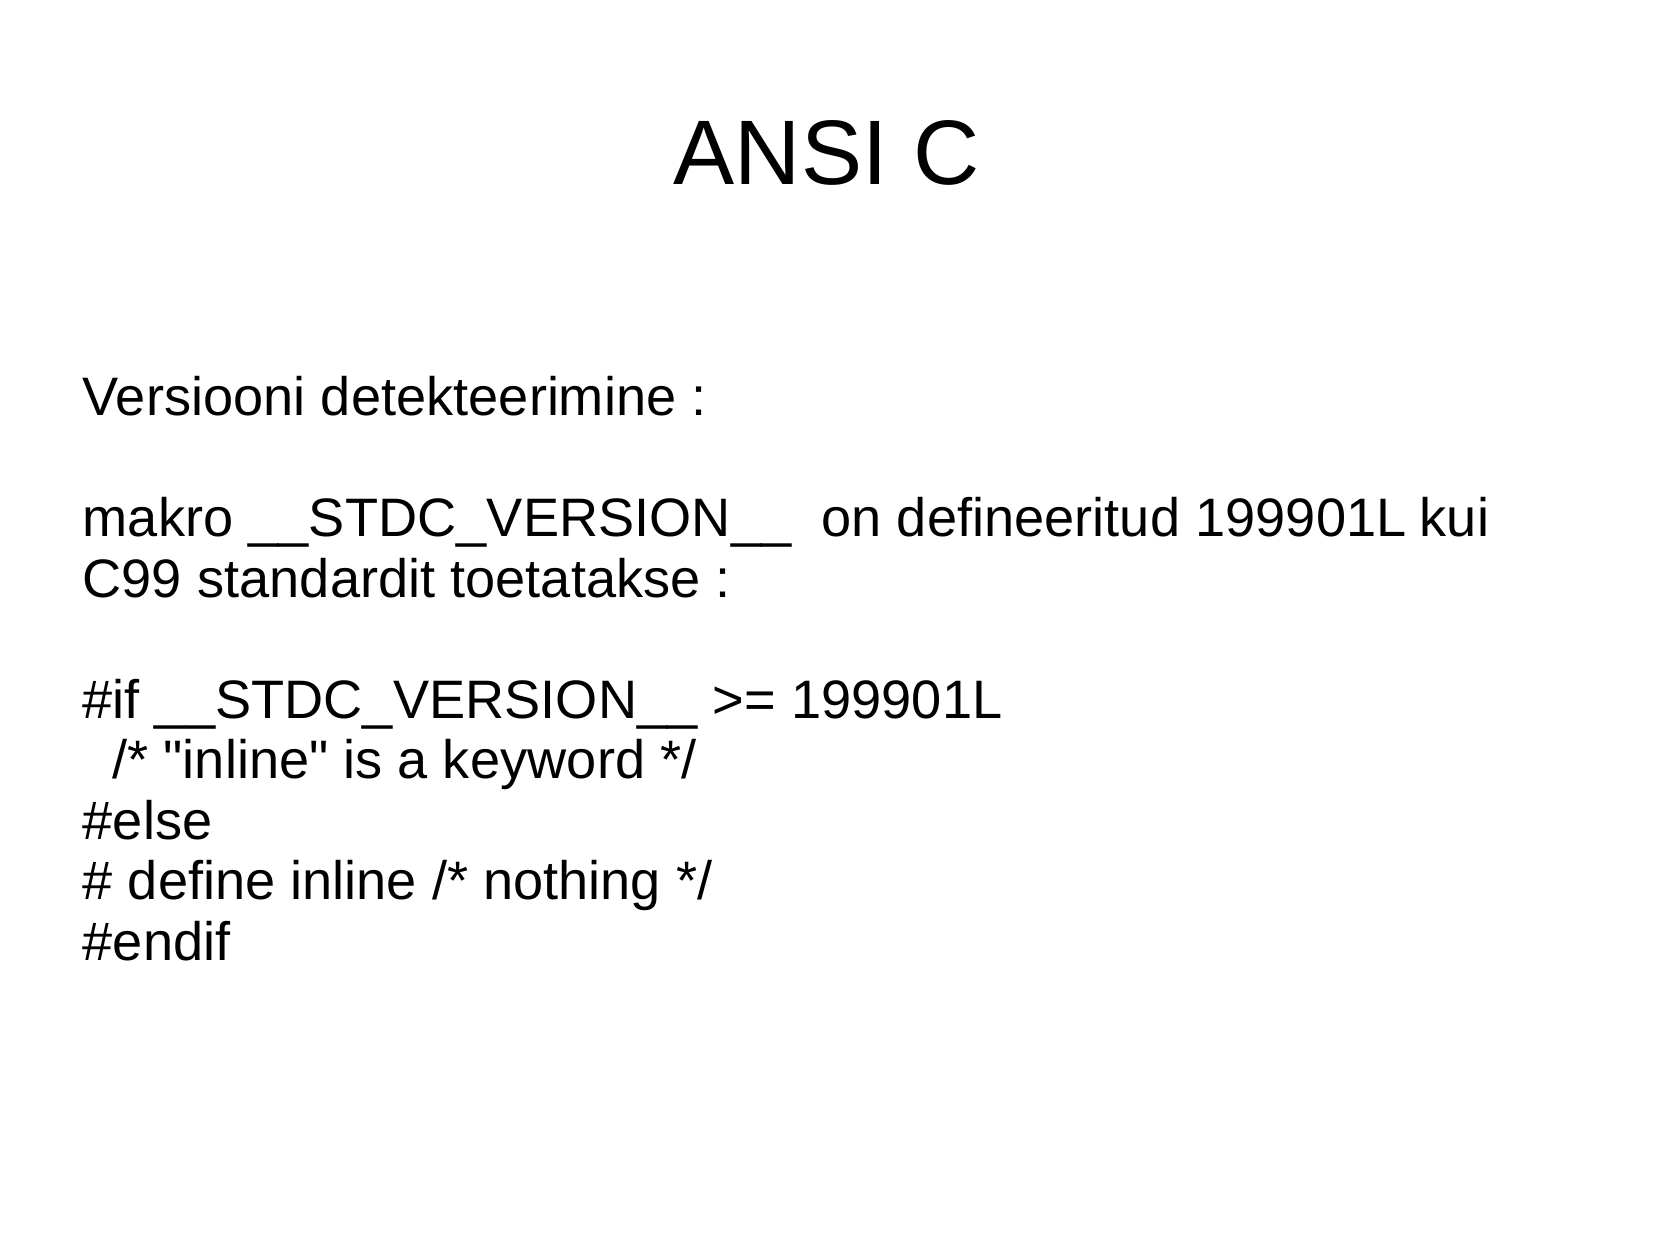

# ANSI C
Versiooni detekteerimine :
makro __STDC_VERSION__ on defineeritud 199901L kui C99 standardit toetatakse :
#if __STDC_VERSION__ >= 199901L
 /* "inline" is a keyword */
#else
# define inline /* nothing */
#endif